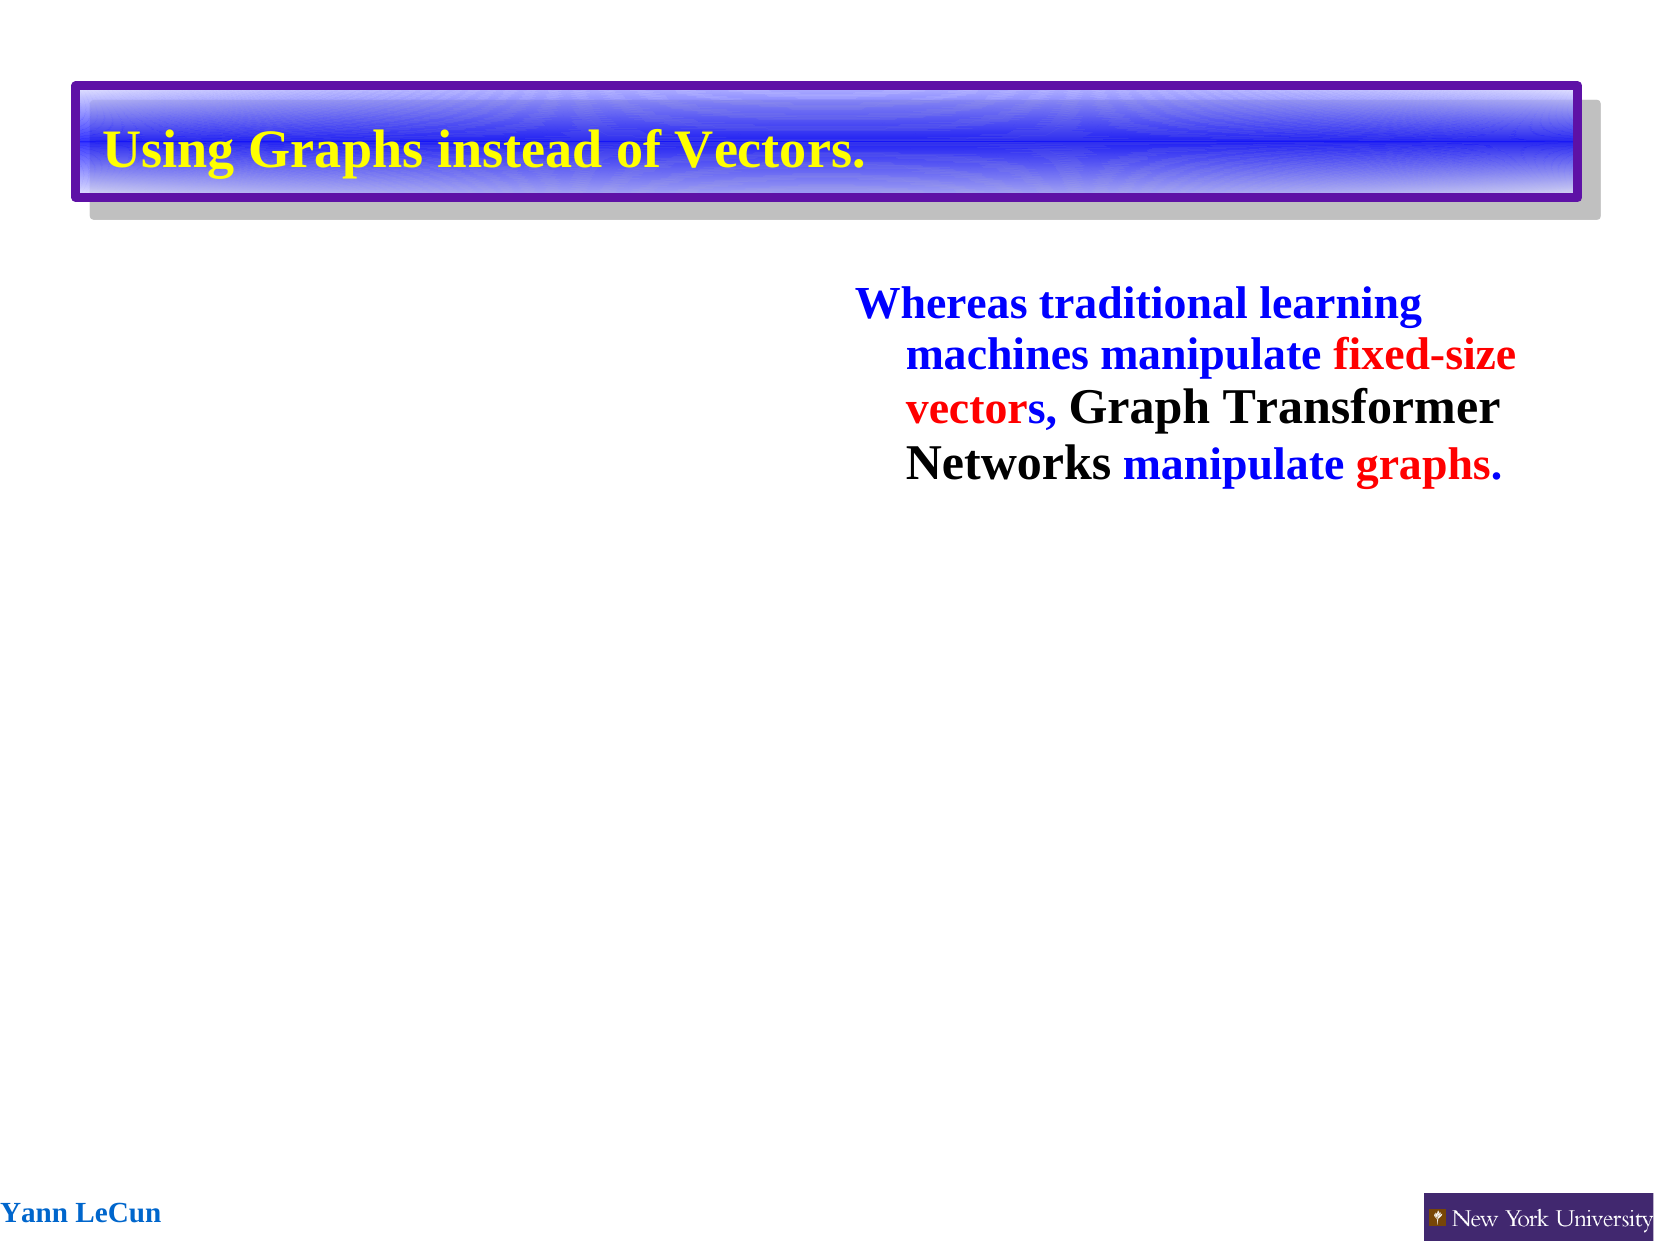

# Using Graphs instead of Vectors.
Whereas traditional learning machines manipulate fixed-size vectors, Graph Transformer Networks manipulate graphs.